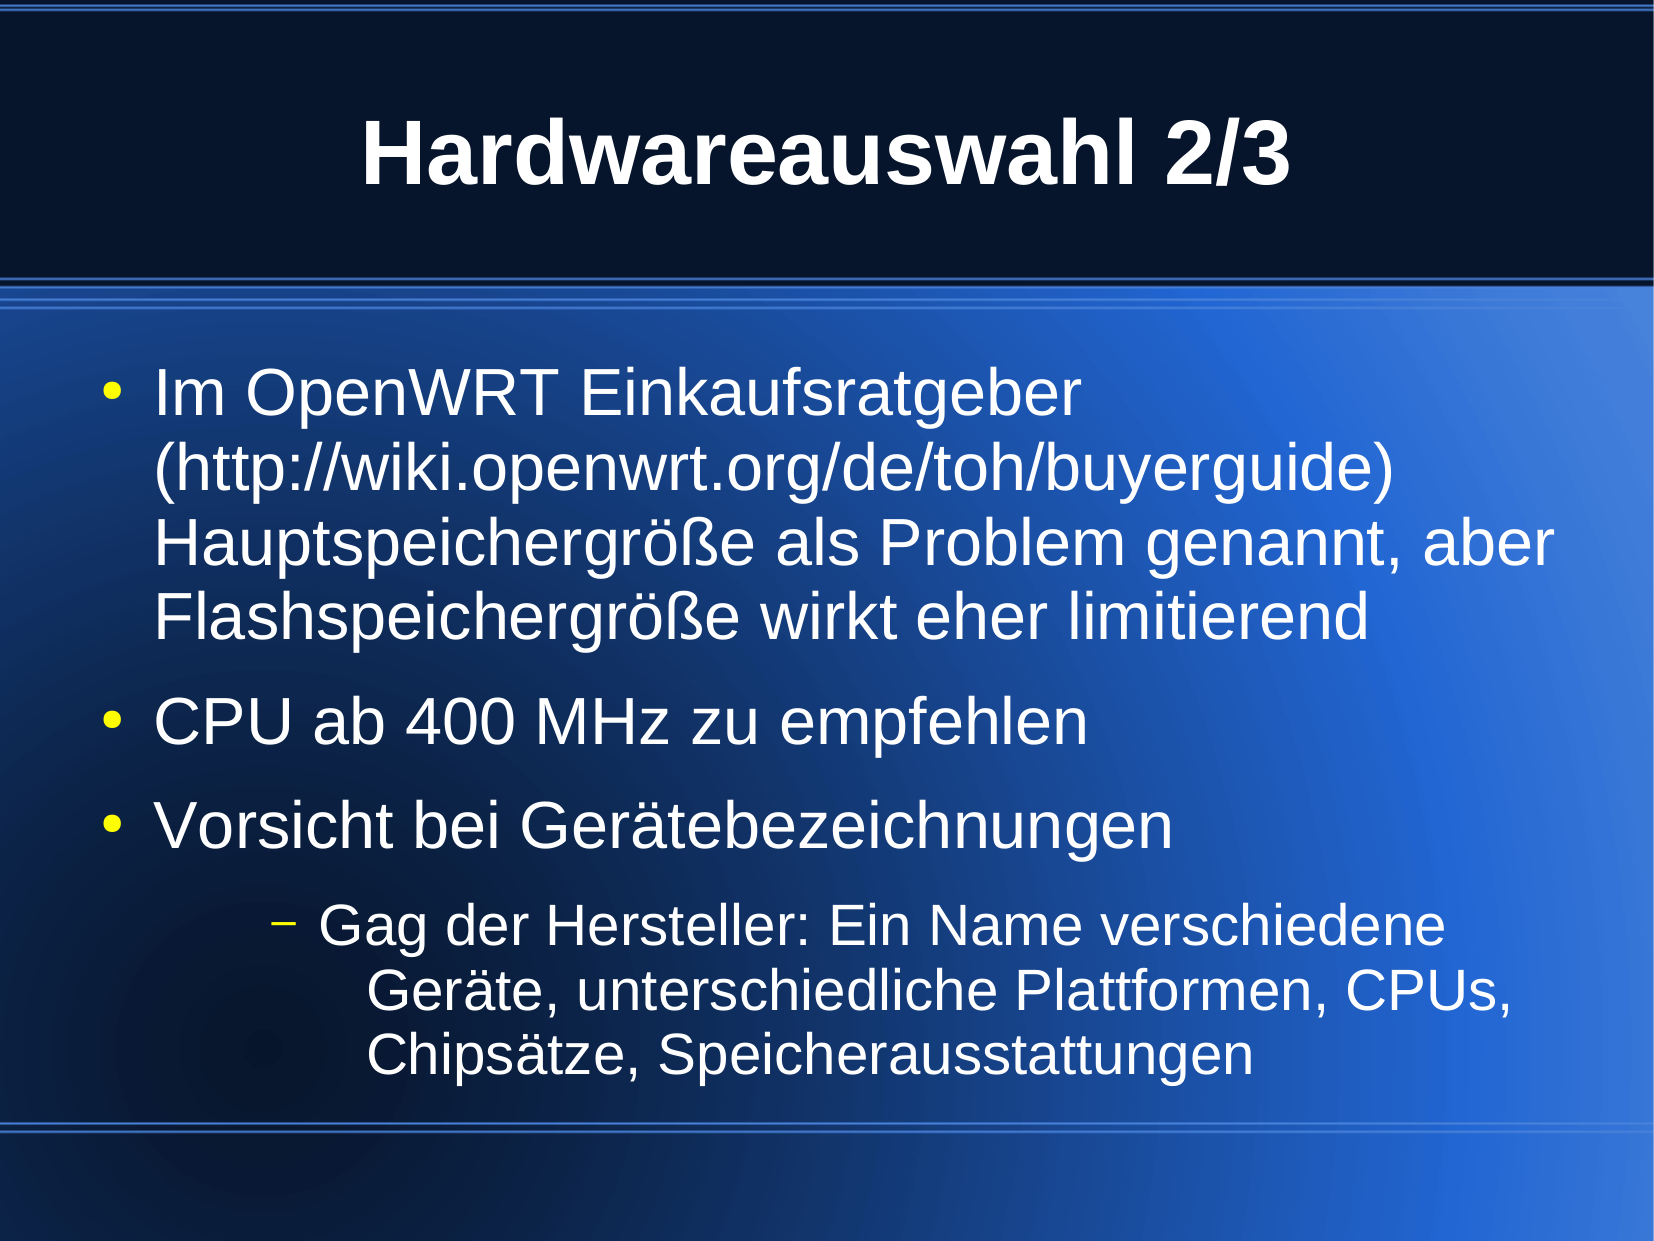

# Hardwareauswahl 2/3
Im OpenWRT Einkaufsratgeber (http://wiki.openwrt.org/de/toh/buyerguide) Hauptspeichergröße als Problem genannt, aber Flashspeichergröße wirkt eher limitierend
CPU ab 400 MHz zu empfehlen
Vorsicht bei Gerätebezeichnungen
Gag der Hersteller: Ein Name verschiedene Geräte, unterschiedliche Plattformen, CPUs, Chipsätze, Speicherausstattungen